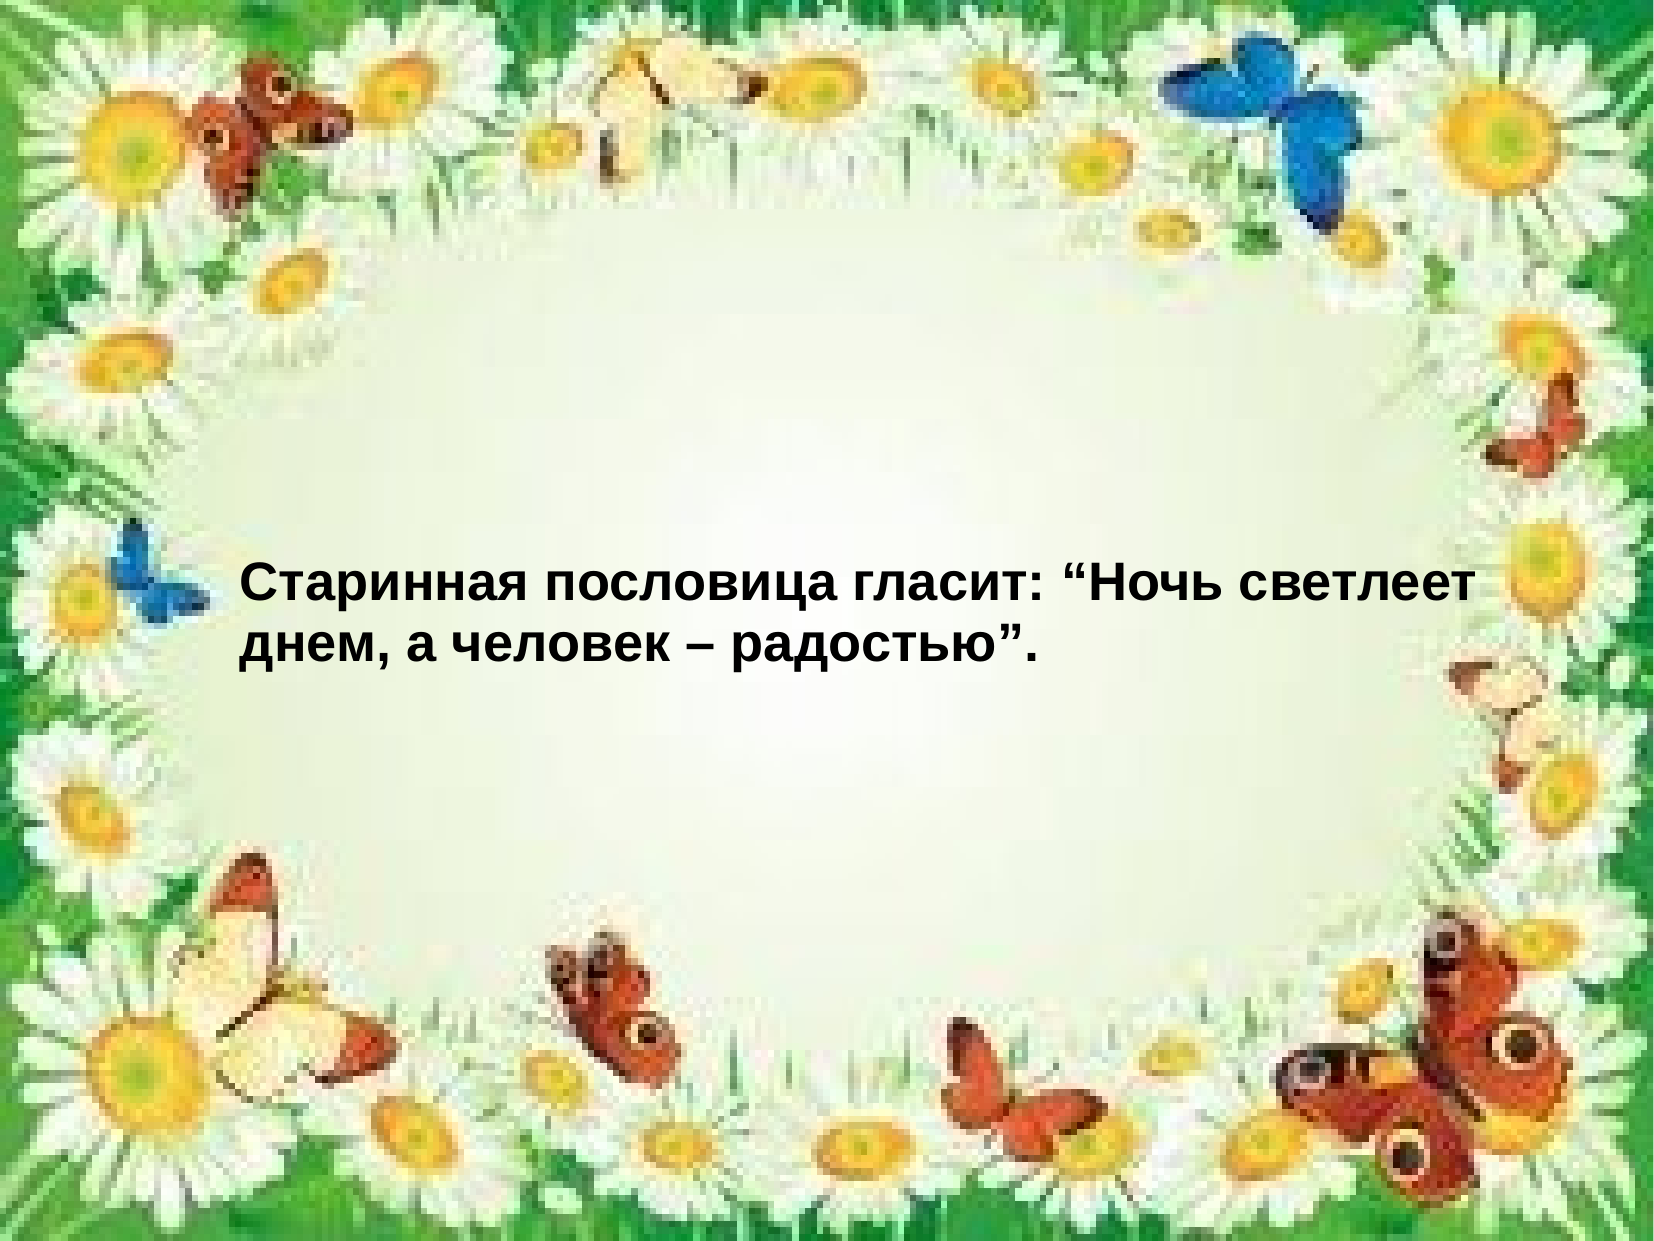

#
Старинная пословица гласит: “Ночь светлеет днем, а человек – радостью”.